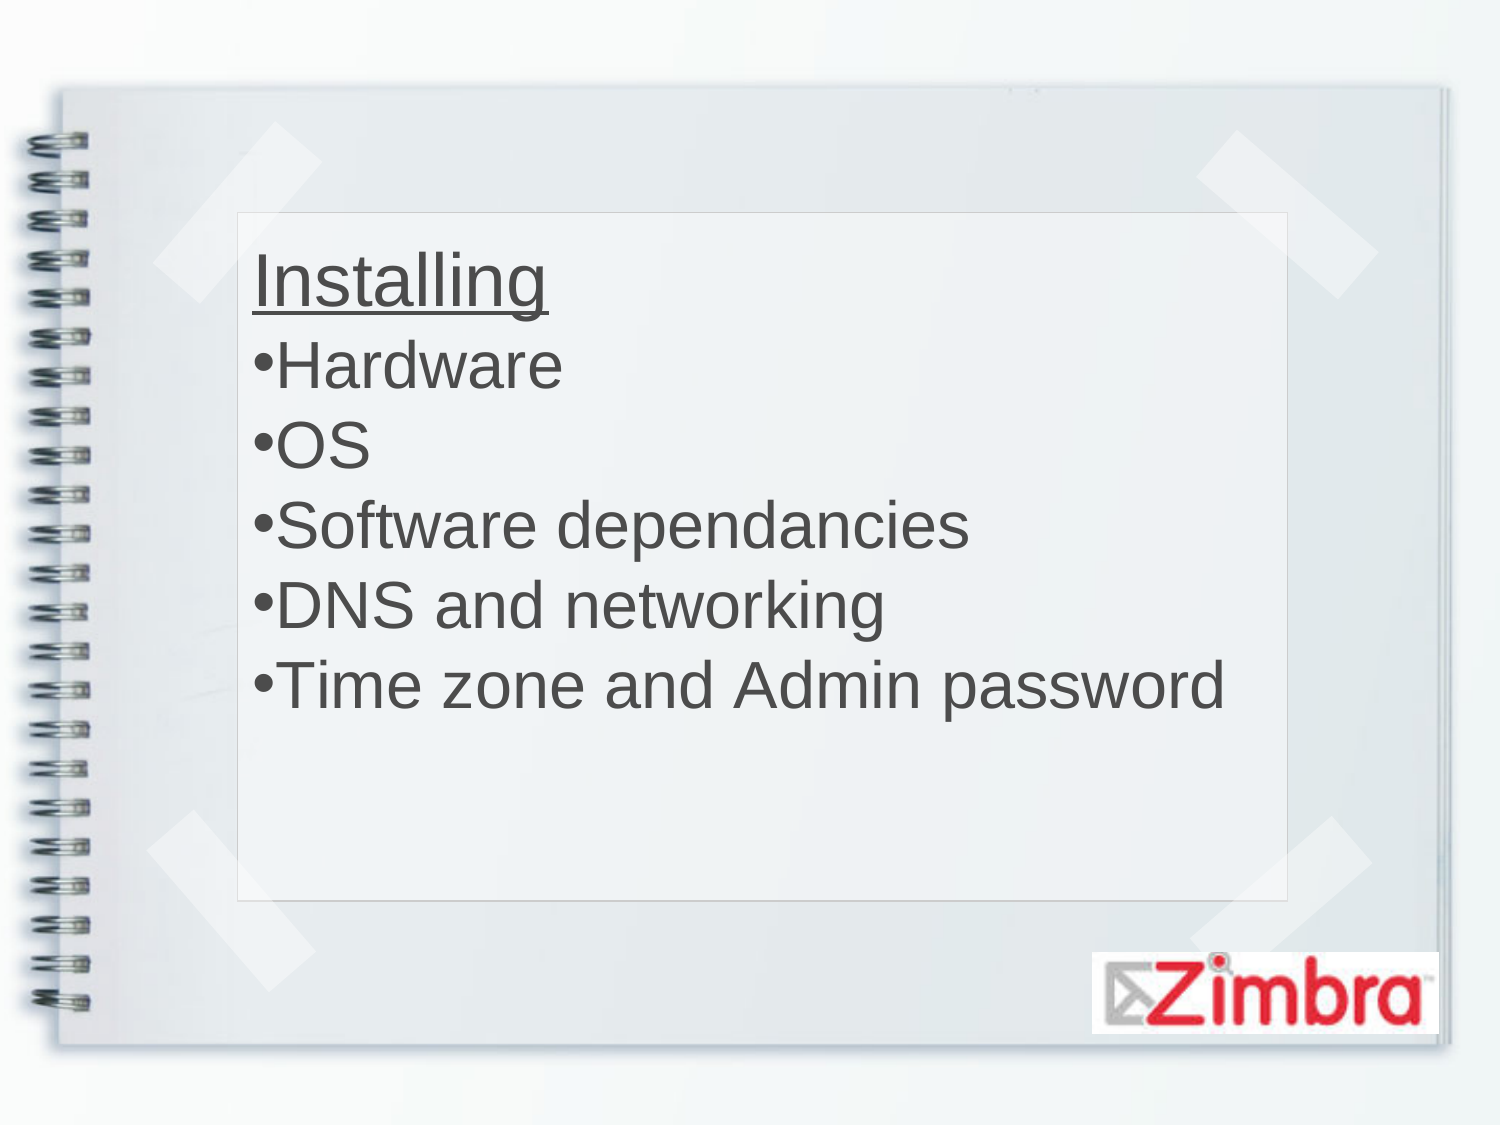

Installing
Hardware
OS
Software dependancies
DNS and networking
Time zone and Admin password